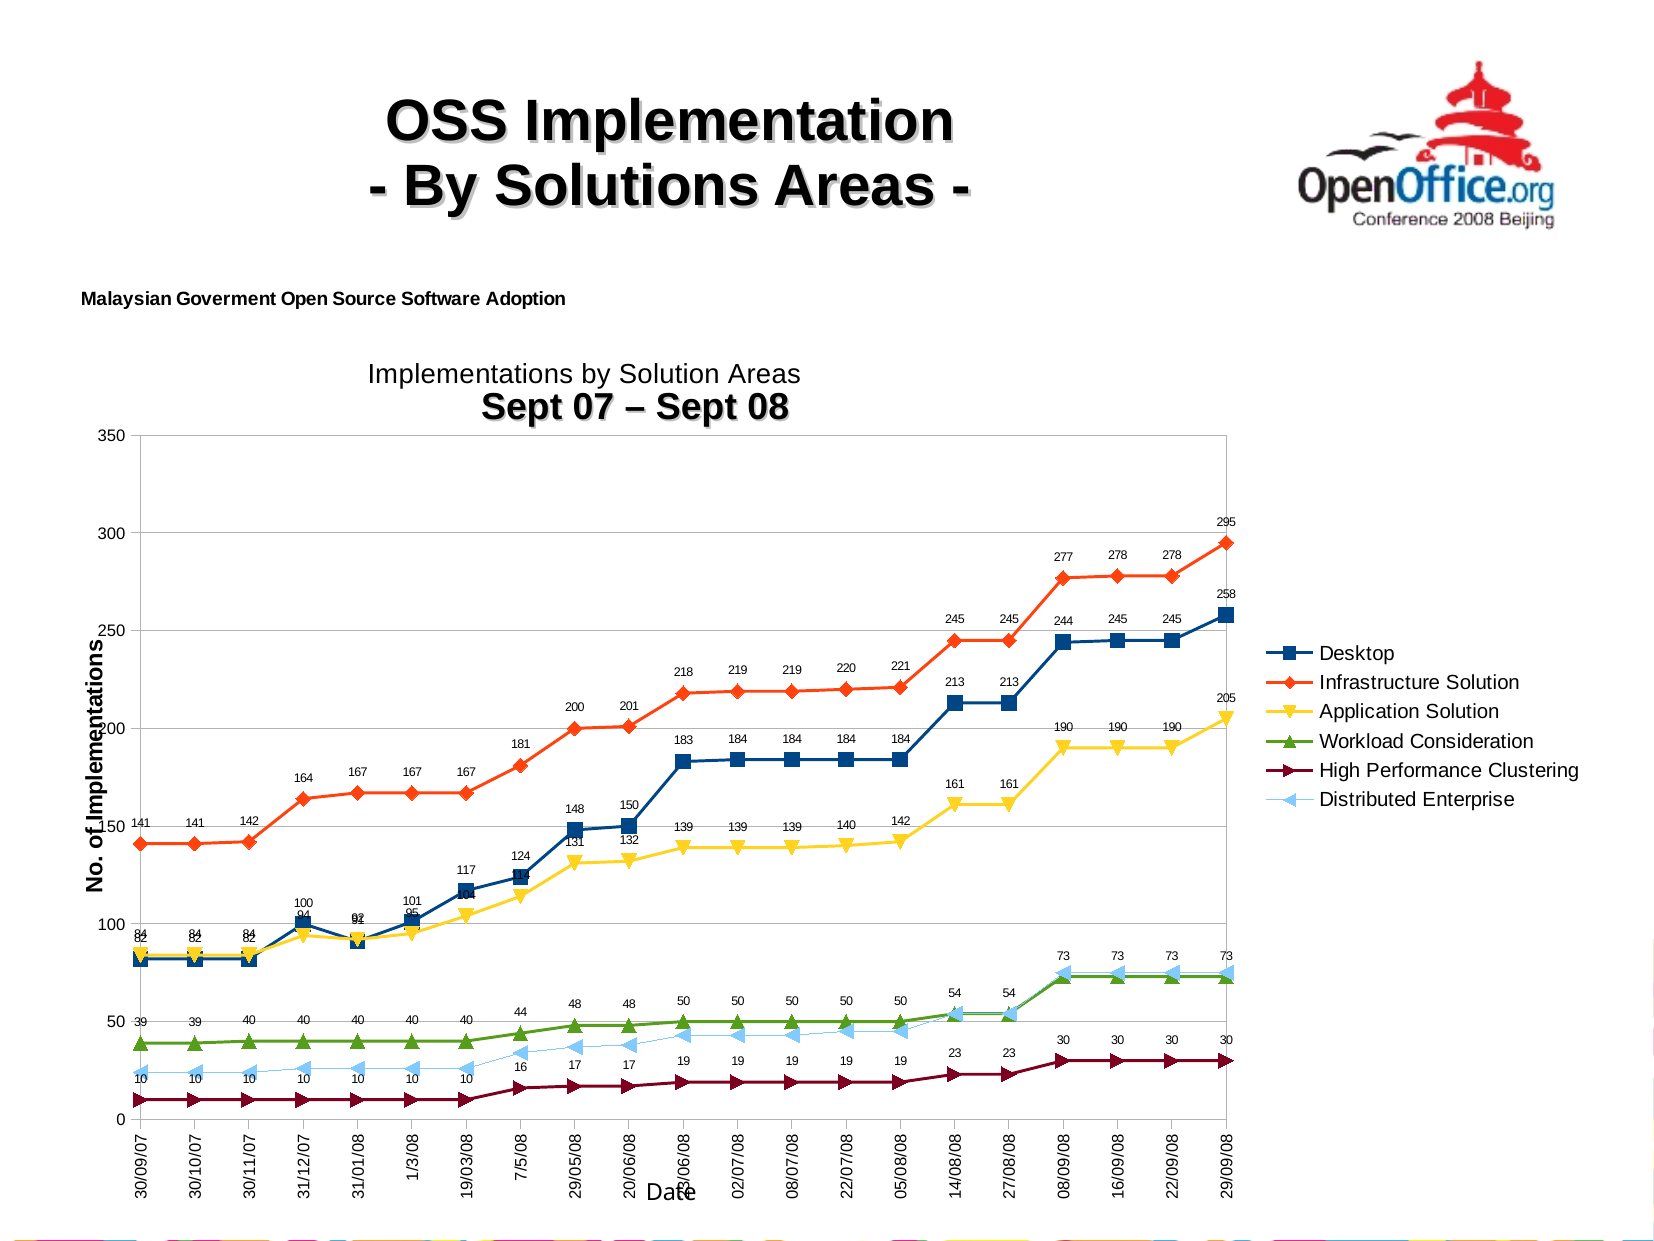

# OSS Implementation - By Solutions Areas -
### Chart: Malaysian Goverment Open Source Software Adoption
Implementations by Solution Areas
| Category | Desktop | Infrastructure Solution | Application Solution | Workload Consideration | High Performance Clustering | Distributed Enterprise |
|---|---|---|---|---|---|---|
| 30/09/07 | 82.0 | 141.0 | 84.0 | 39.0 | 10.0 | 24.0 |
| 30/10/07 | 82.0 | 141.0 | 84.0 | 39.0 | 10.0 | 24.0 |
| 30/11/07 | 82.0 | 142.0 | 84.0 | 40.0 | 10.0 | 24.0 |
| 31/12/07 | 100.0 | 164.0 | 94.0 | 40.0 | 10.0 | 26.0 |
| 31/01/08 | 91.0 | 167.0 | 92.0 | 40.0 | 10.0 | 26.0 |
| 1/3/08 | 101.0 | 167.0 | 95.0 | 40.0 | 10.0 | 26.0 |
| 19/03/08 | 117.0 | 167.0 | 104.0 | 40.0 | 10.0 | 26.0 |
| 7/5/08 | 124.0 | 181.0 | 114.0 | 44.0 | 16.0 | 34.0 |
| 29/05/08 | 148.0 | 200.0 | 131.0 | 48.0 | 17.0 | 37.0 |
| 20/06/08 | 150.0 | 201.0 | 132.0 | 48.0 | 17.0 | 38.0 |
| 23/06/08 | 183.0 | 218.0 | 139.0 | 50.0 | 19.0 | 43.0 |
| 02/07/08 | 184.0 | 219.0 | 139.0 | 50.0 | 19.0 | 43.0 |
| 08/07/08 | 184.0 | 219.0 | 139.0 | 50.0 | 19.0 | 43.0 |
| 22/07/08 | 184.0 | 220.0 | 140.0 | 50.0 | 19.0 | 45.0 |
| 05/08/08 | 184.0 | 221.0 | 142.0 | 50.0 | 19.0 | 45.0 |
| 14/08/08 | 213.0 | 245.0 | 161.0 | 54.0 | 23.0 | 54.0 |
| 27/08/08 | 213.0 | 245.0 | 161.0 | 54.0 | 23.0 | 54.0 |
| 08/09/08 | 244.0 | 277.0 | 190.0 | 73.0 | 30.0 | 75.0 |
| 16/09/08 | 245.0 | 278.0 | 190.0 | 73.0 | 30.0 | 75.0 |
| 22/09/08 | 245.0 | 278.0 | 190.0 | 73.0 | 30.0 | 75.0 |
| 29/09/08 | 258.0 | 295.0 | 205.0 | 73.0 | 30.0 | 75.0 |Sept 07 – Sept 08